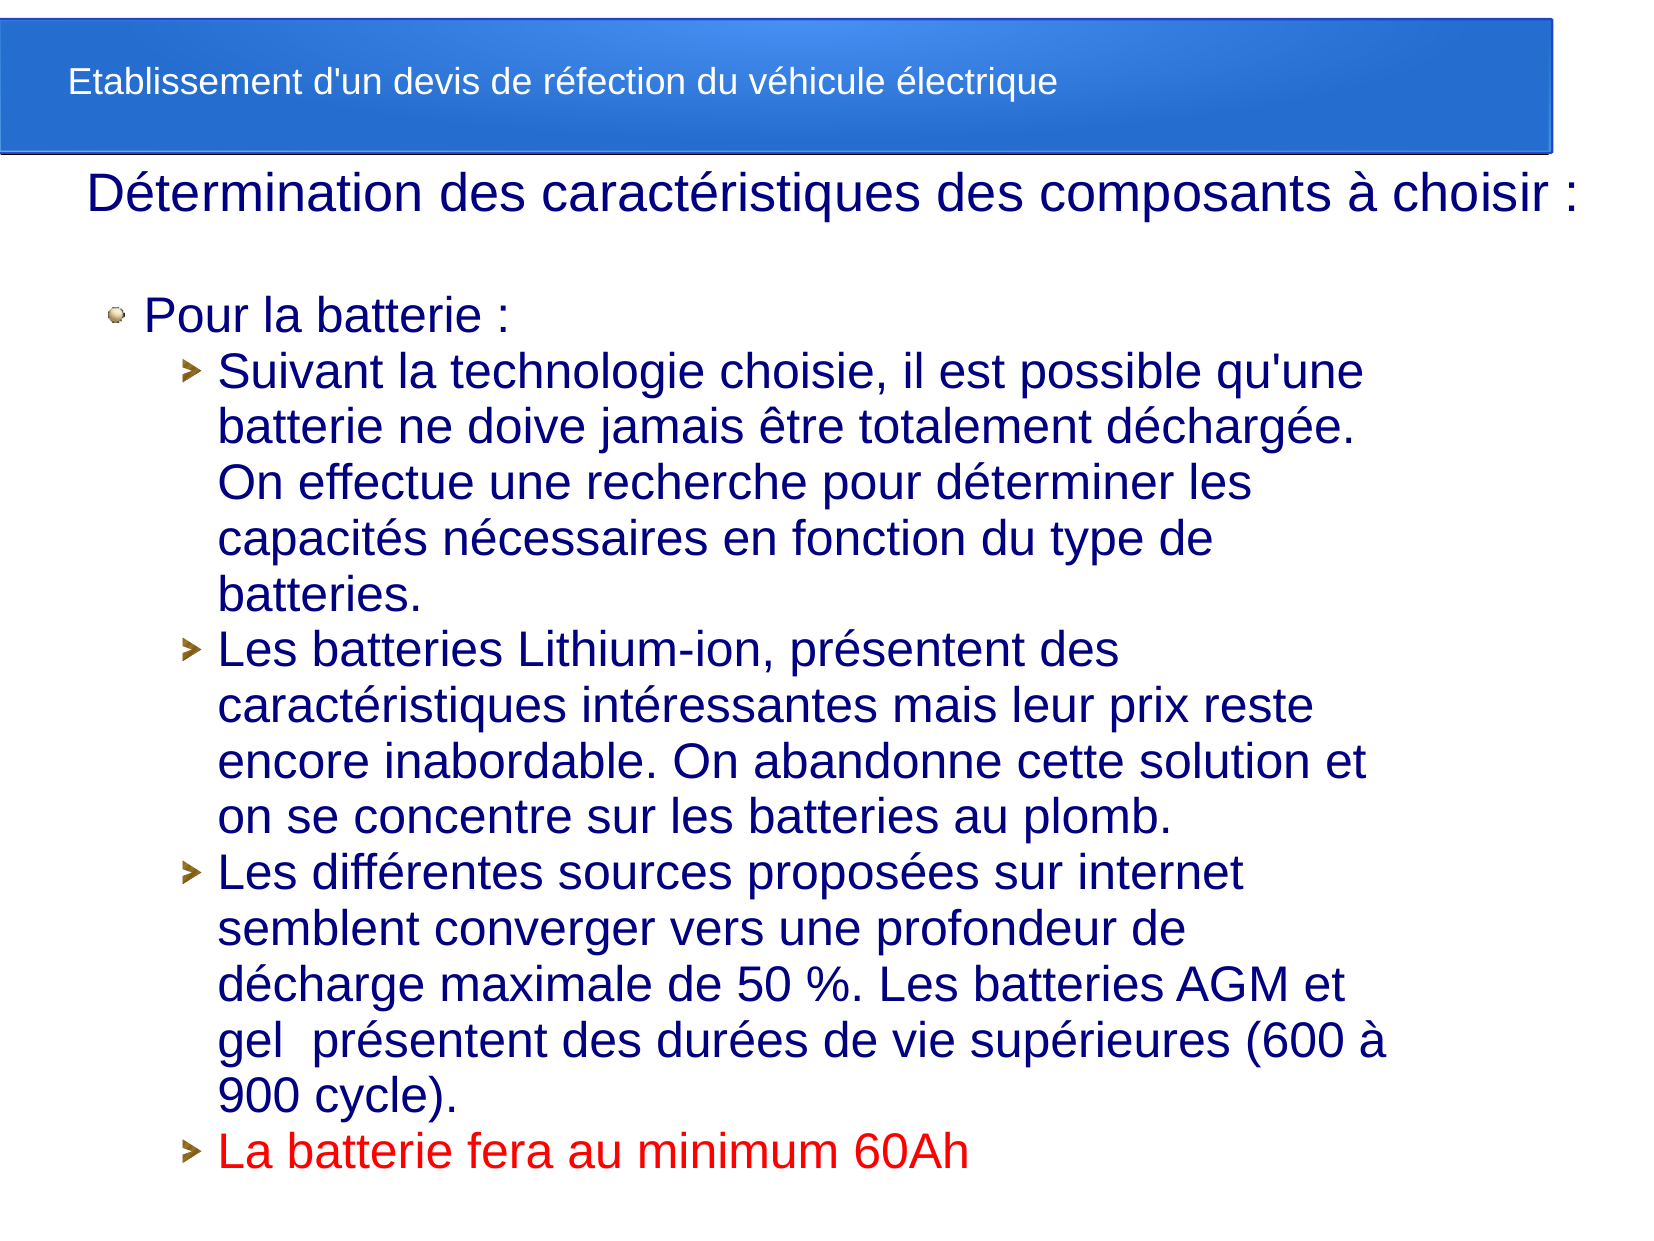

Etablissement d'un devis de réfection du véhicule électrique
Détermination des caractéristiques des composants à choisir :
Pour la batterie :
Suivant la technologie choisie, il est possible qu'une batterie ne doive jamais être totalement déchargée. On effectue une recherche pour déterminer les capacités nécessaires en fonction du type de batteries.
Les batteries Lithium-ion, présentent des caractéristiques intéressantes mais leur prix reste encore inabordable. On abandonne cette solution et on se concentre sur les batteries au plomb.
Les différentes sources proposées sur internet semblent converger vers une profondeur de décharge maximale de 50 %. Les batteries AGM et gel présentent des durées de vie supérieures (600 à 900 cycle).
La batterie fera au minimum 60Ah